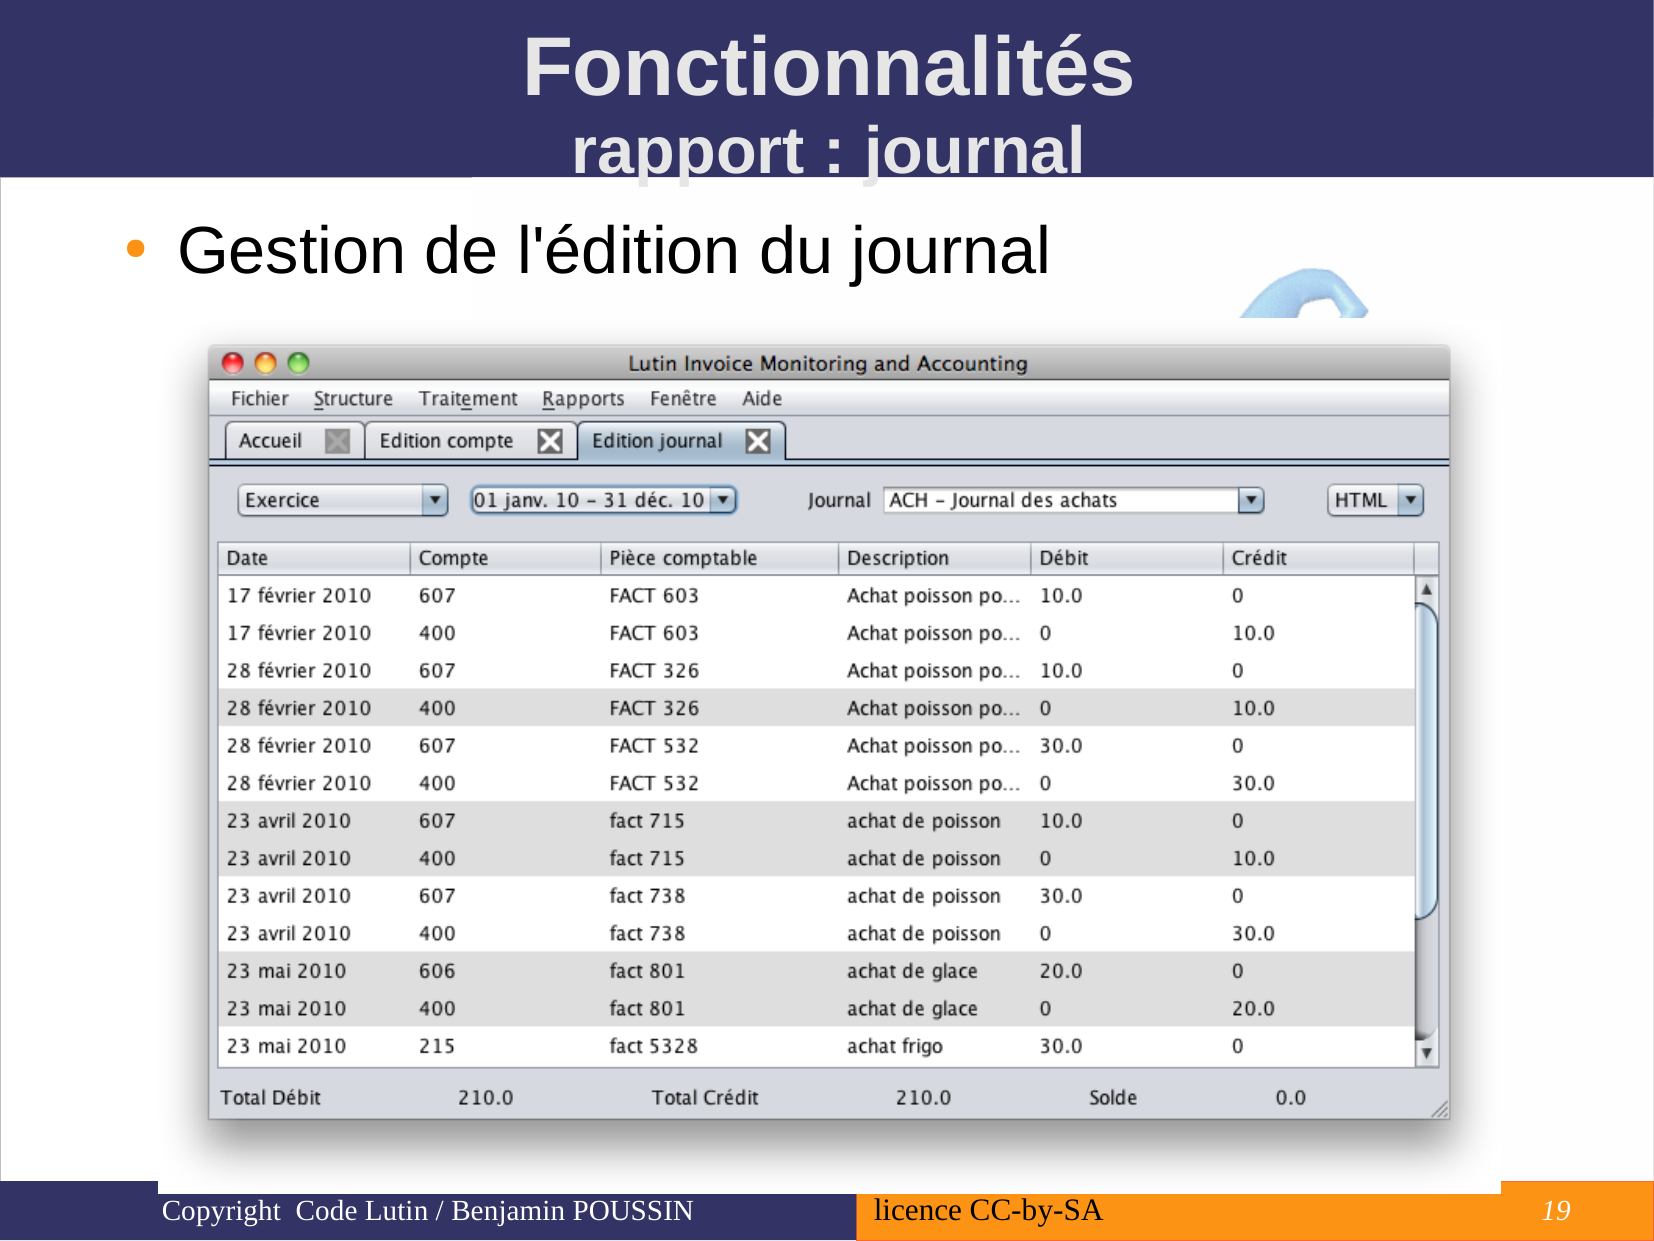

# Fonctionnalités rapport : journal
Gestion de l'édition du journal
19